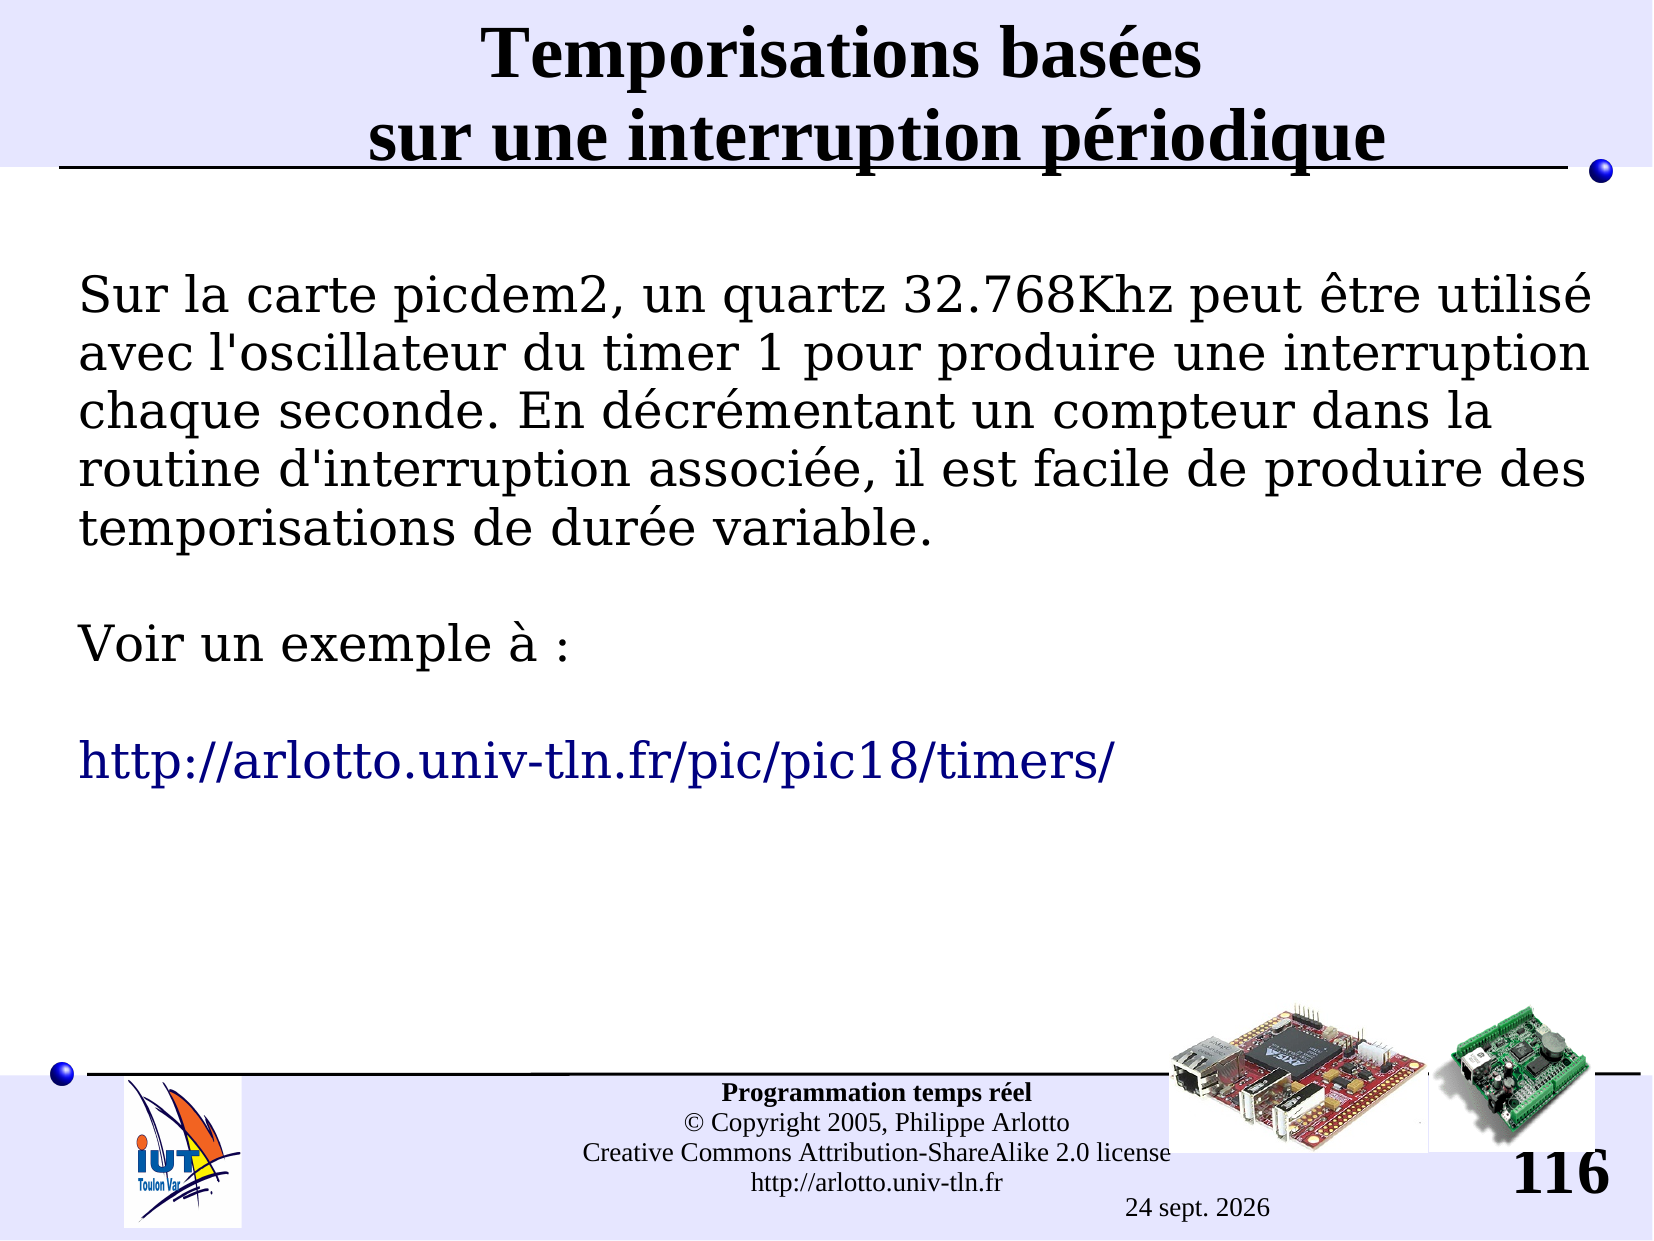

# Temporisations basées sur une interruption périodique
Sur la carte picdem2, un quartz 32.768Khz peut être utilisé
avec l'oscillateur du timer 1 pour produire une interruption
chaque seconde. En décrémentant un compteur dans la
routine d'interruption associée, il est facile de produire des
temporisations de durée variable.
Voir un exemple à :
http://arlotto.univ-tln.fr/pic/pic18/timers/